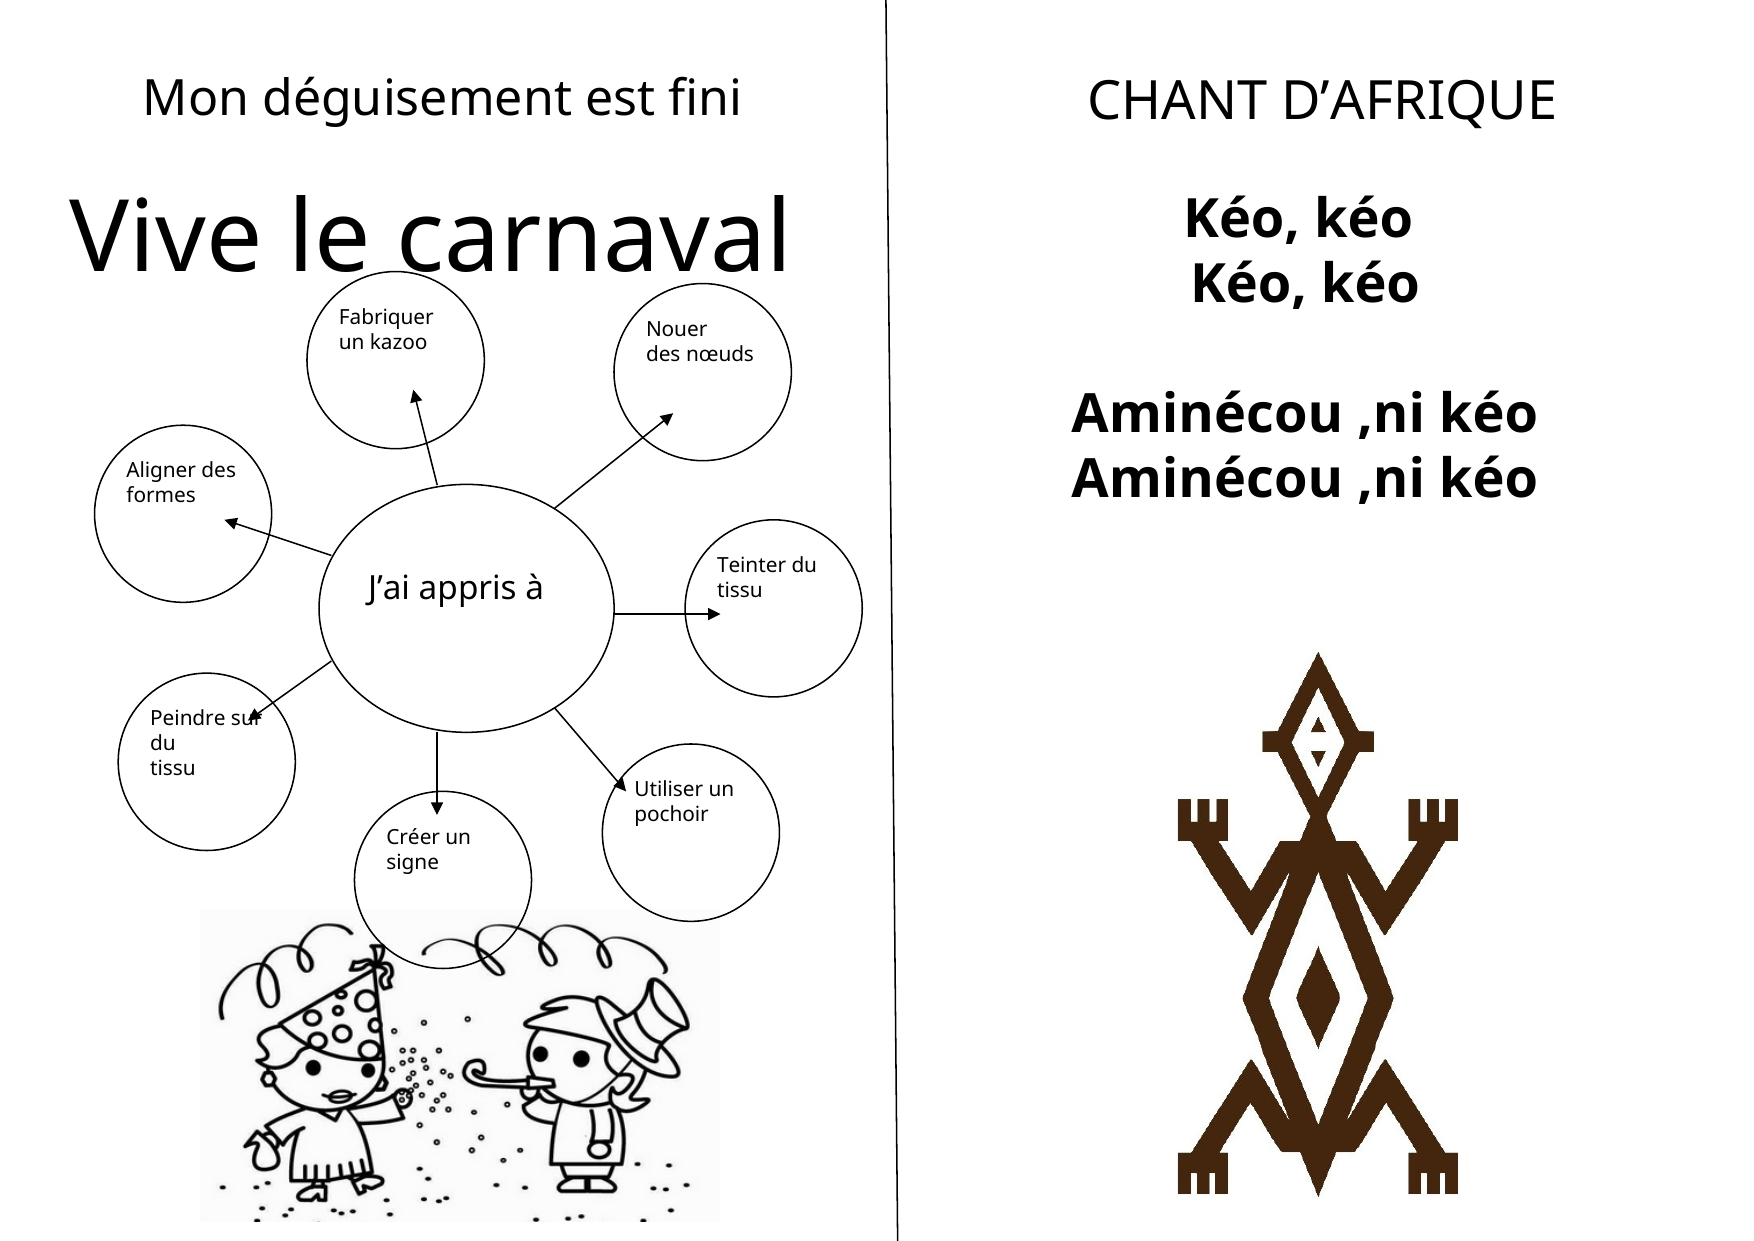

Mon déguisement est fini
CHANT D’AFRIQUE
Vive le carnaval
Kéo, kéo
Kéo, kéo
Aminécou ,ni kéo
Aminécou ,ni kéo
Fabriquer un kazoo
Nouer
des nœuds
Aligner des formes
J’ai appris à
Teinter du tissu
Peindre sur du
tissu
Utiliser un pochoir
Créer un signe